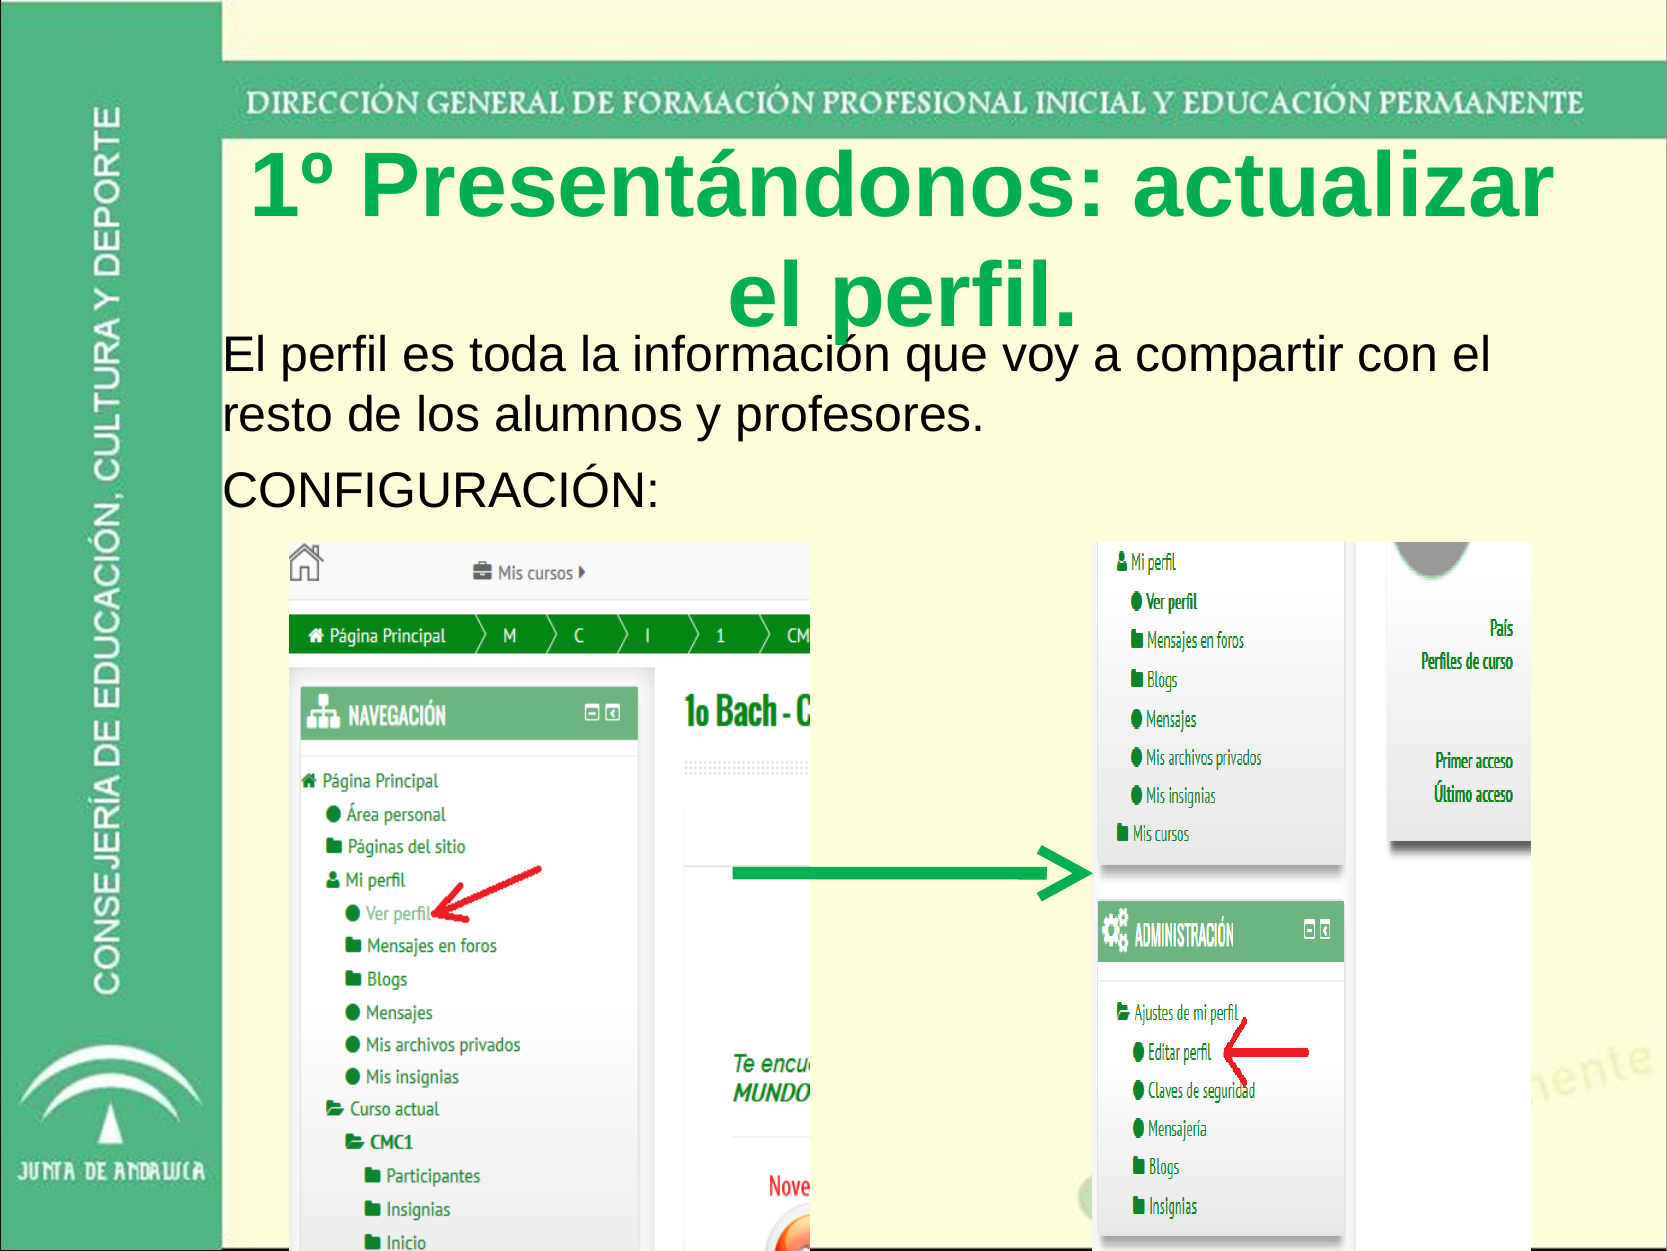

# 1º Presentándonos: actualizar el perfil.
El perfil es toda la información que voy a compartir con el resto de los alumnos y profesores.
CONFIGURACIÓN: